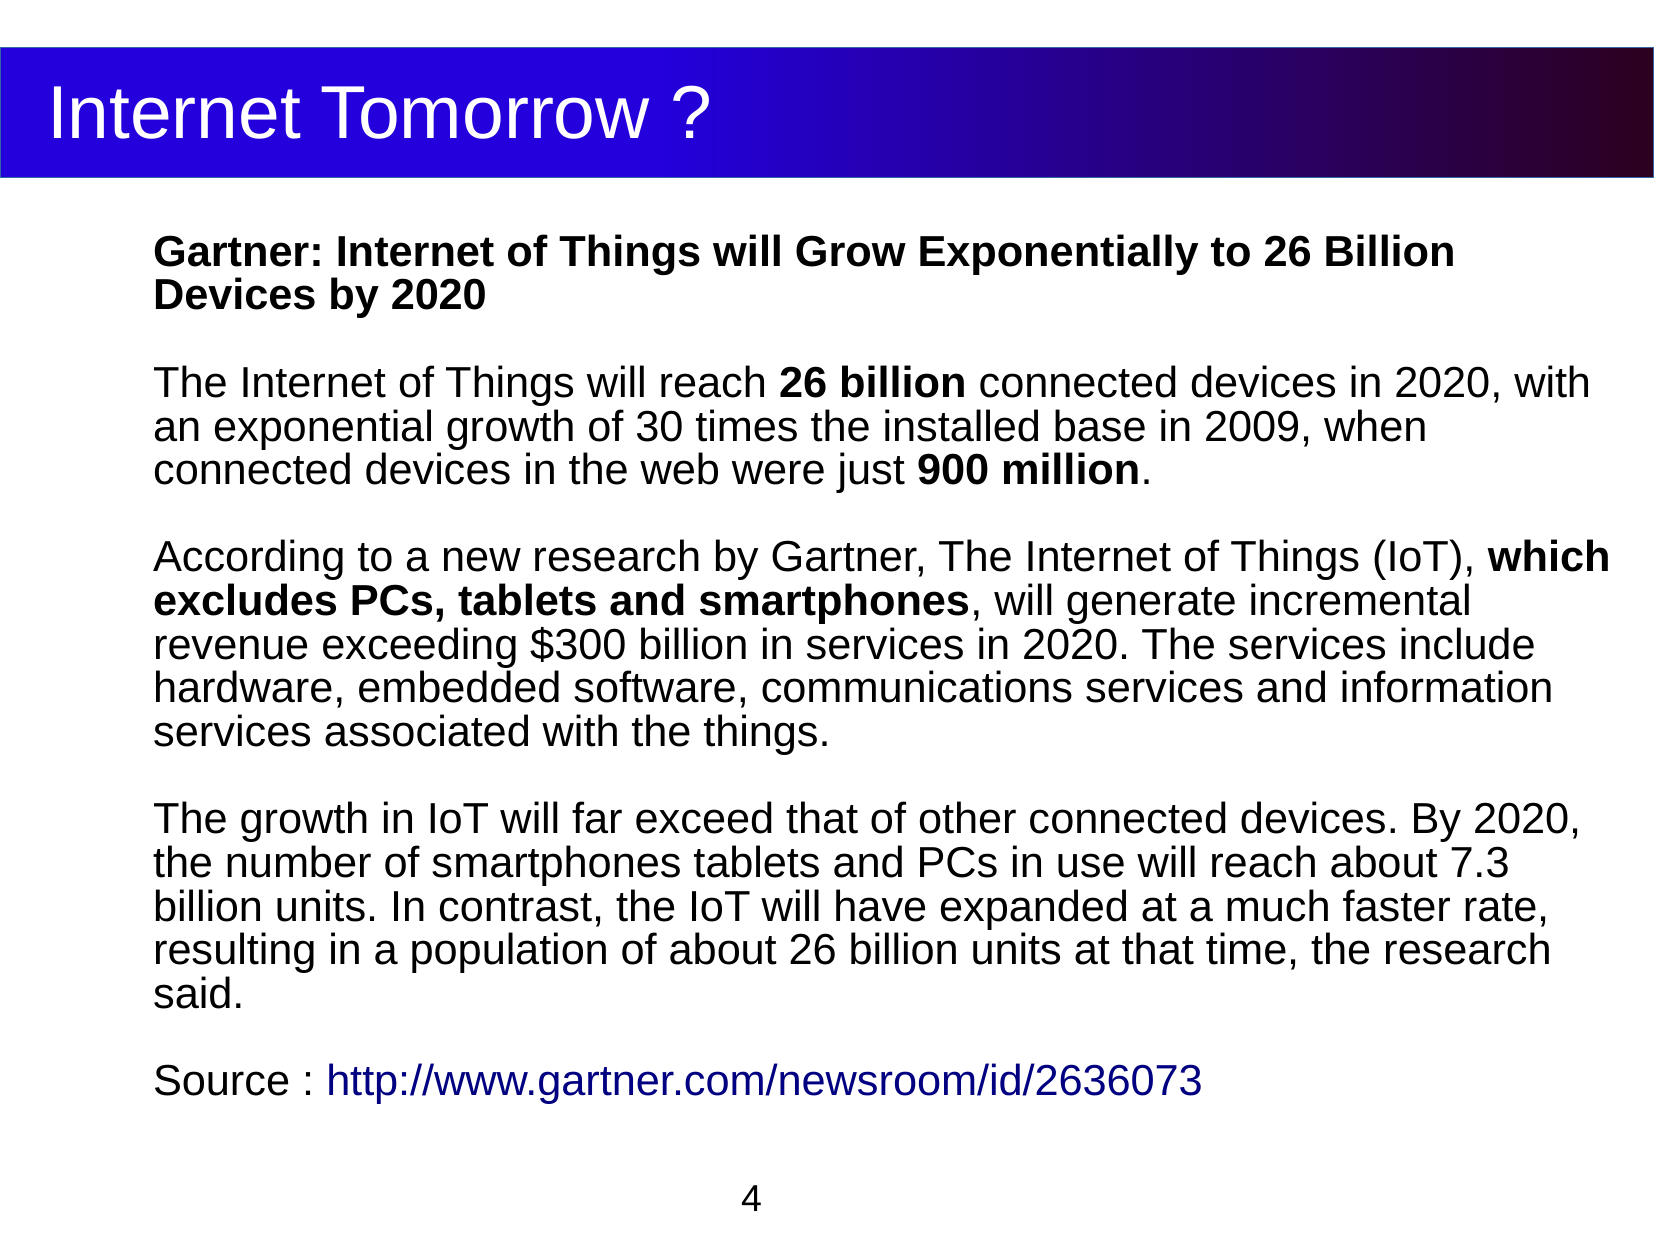

# Internet Tomorrow ?
Gartner: Internet of Things will Grow Exponentially to 26 Billion Devices by 2020
The Internet of Things will reach 26 billion connected devices in 2020, with an exponential growth of 30 times the installed base in 2009, when connected devices in the web were just 900 million.
According to a new research by Gartner, The Internet of Things (IoT), which excludes PCs, tablets and smartphones, will generate incremental revenue exceeding $300 billion in services in 2020. The services include hardware, embedded software, communications services and information services associated with the things.
The growth in IoT will far exceed that of other connected devices. By 2020, the number of smartphones tablets and PCs in use will reach about 7.3 billion units. In contrast, the IoT will have expanded at a much faster rate, resulting in a population of about 26 billion units at that time, the research said.
Source : http://www.gartner.com/newsroom/id/2636073